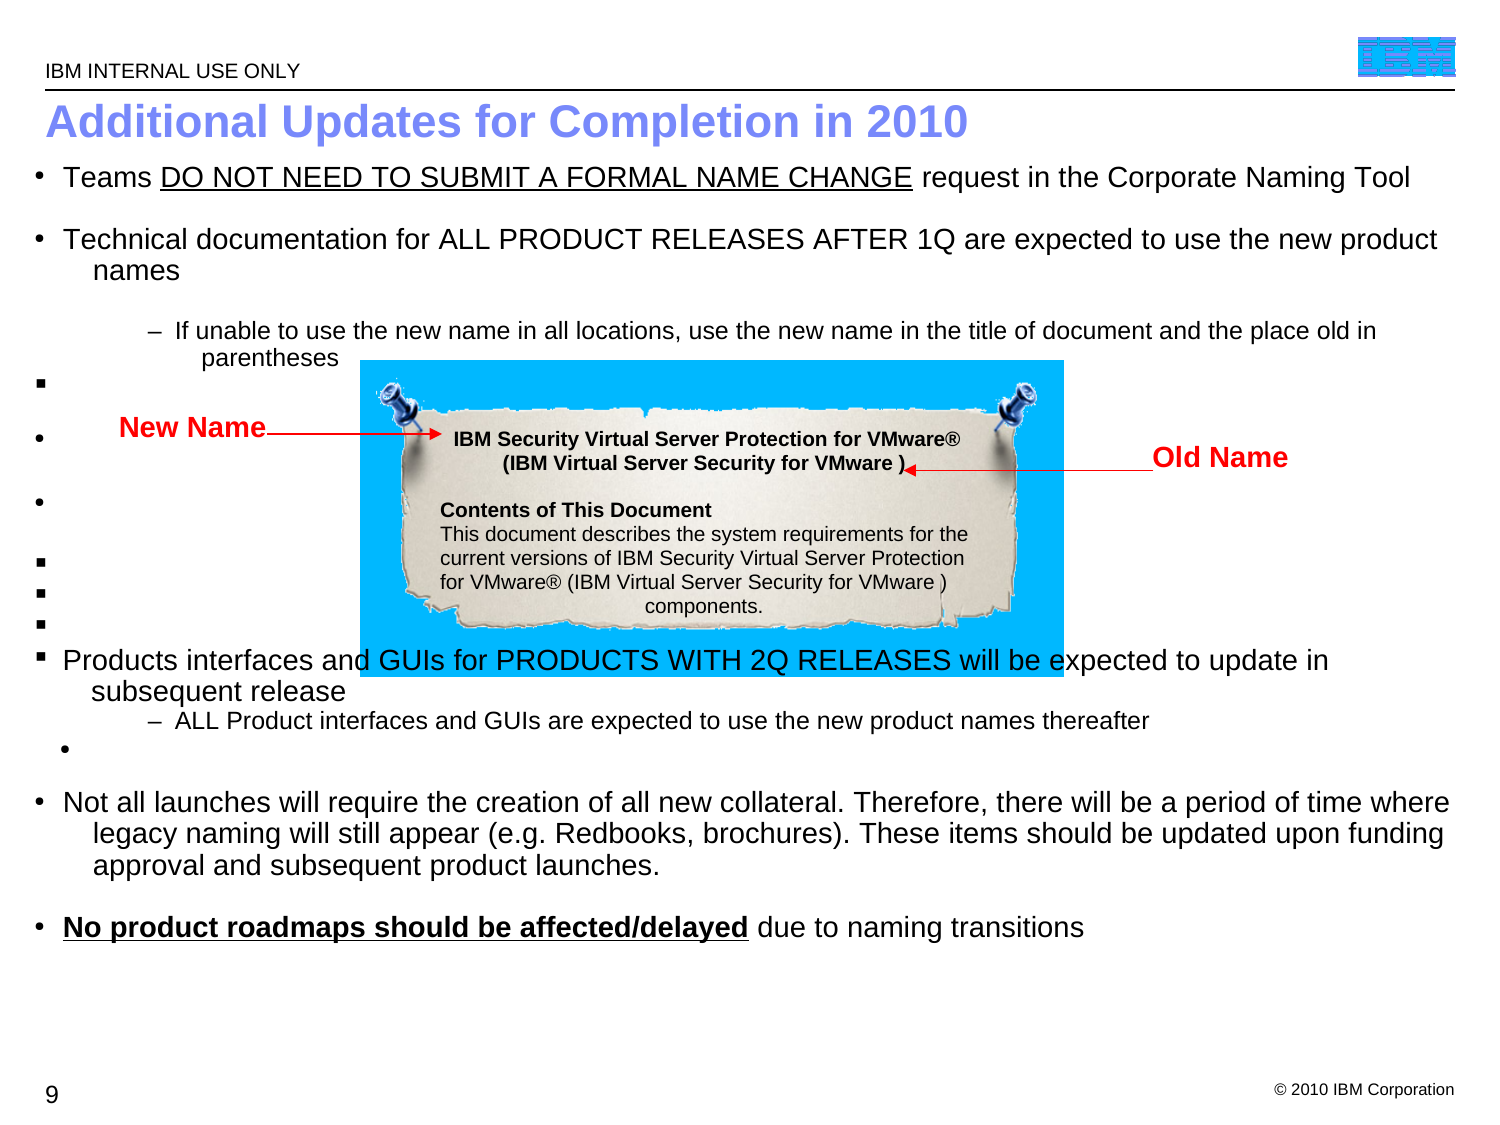

# Additional Updates for Completion in 2010
Teams DO NOT NEED TO SUBMIT A FORMAL NAME CHANGE request in the Corporate Naming Tool
Technical documentation for ALL PRODUCT RELEASES AFTER 1Q are expected to use the new product names
If unable to use the new name in all locations, use the new name in the title of document and the place old in parentheses
Products interfaces and GUIs for PRODUCTS WITH 2Q RELEASES will be expected to update in subsequent release
ALL Product interfaces and GUIs are expected to use the new product names thereafter
Not all launches will require the creation of all new collateral. Therefore, there will be a period of time where legacy naming will still appear (e.g. Redbooks, brochures). These items should be updated upon funding approval and subsequent product launches.
No product roadmaps should be affected/delayed due to naming transitions
IBM Security Virtual Server Protection for VMware®
(IBM Virtual Server Security for VMware )
Contents of This Document
This document describes the system requirements for the current versions of IBM Security Virtual Server Protection for VMware® (IBM Virtual Server Security for VMware )
components.
New Name
Old Name
9